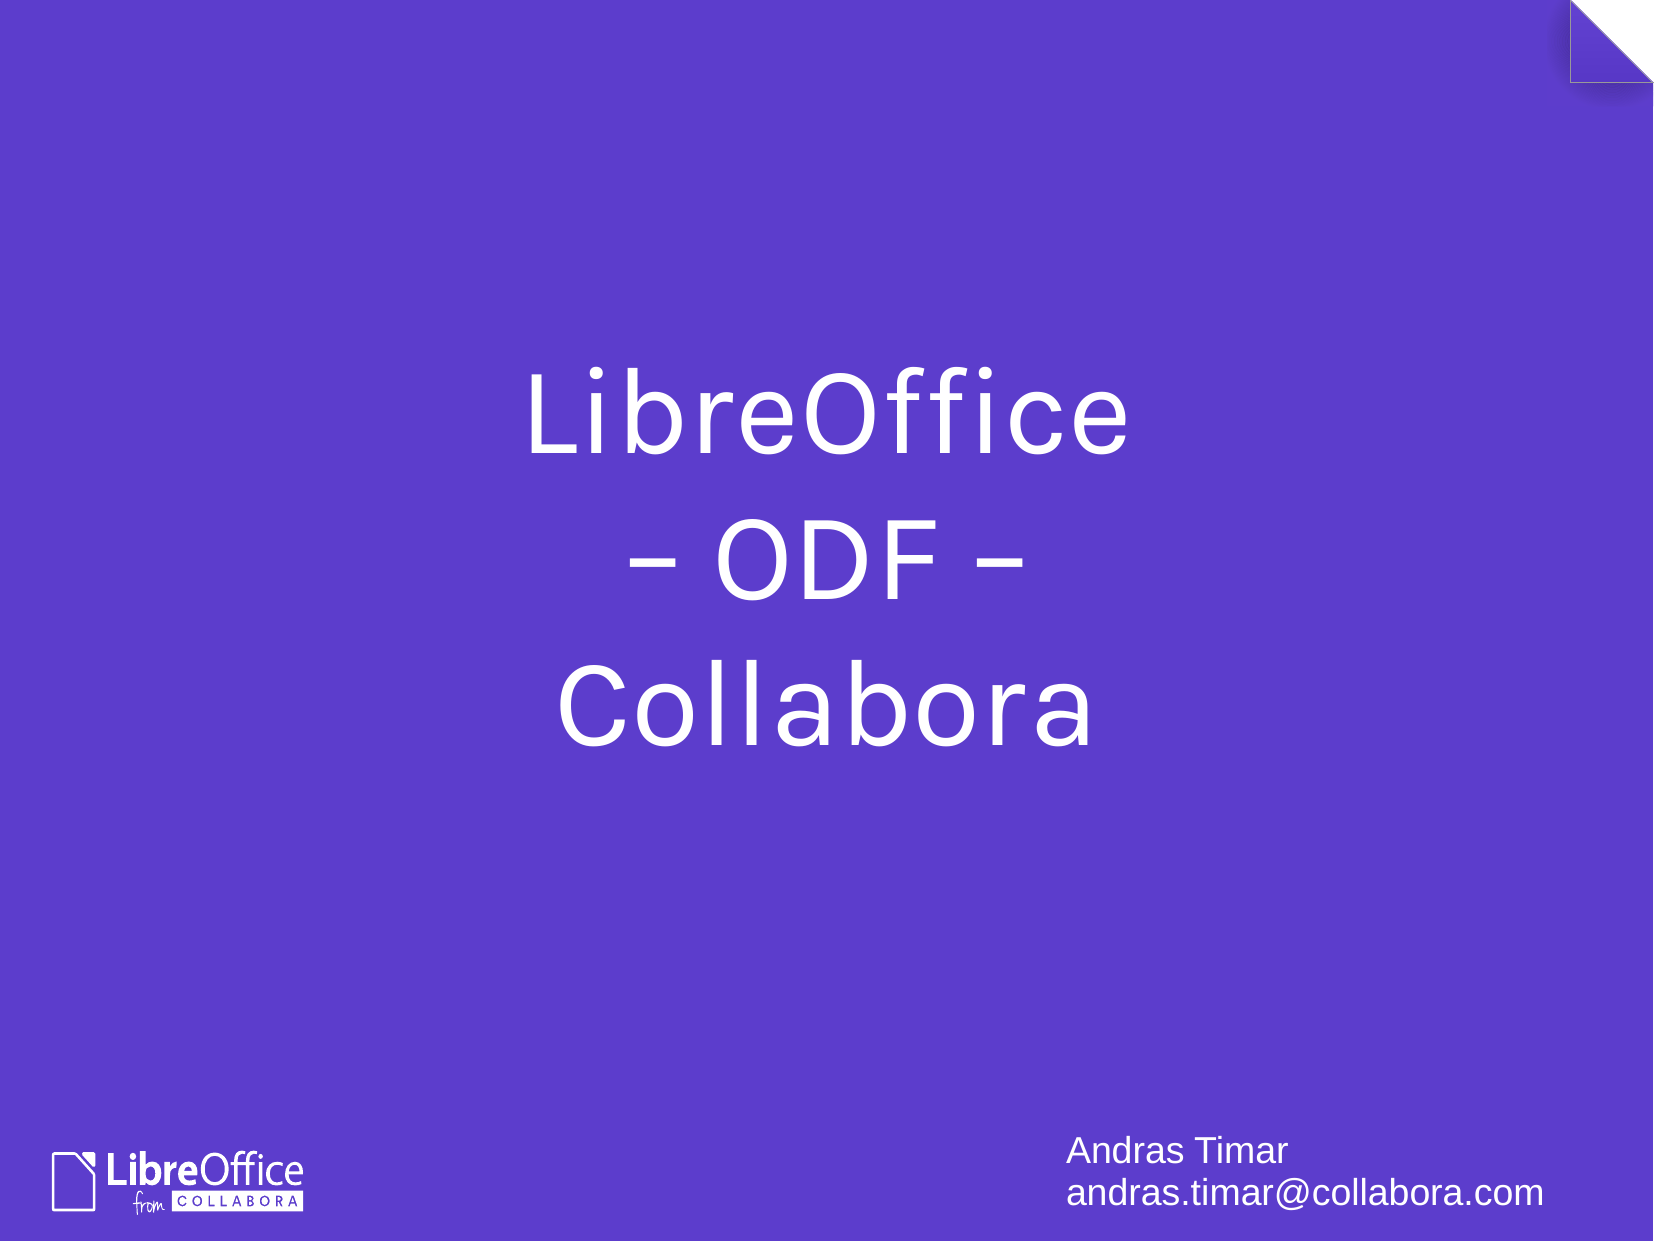

# LibreOffice – ODF – Collabora
Andras Timar
andras.timar@collabora.com